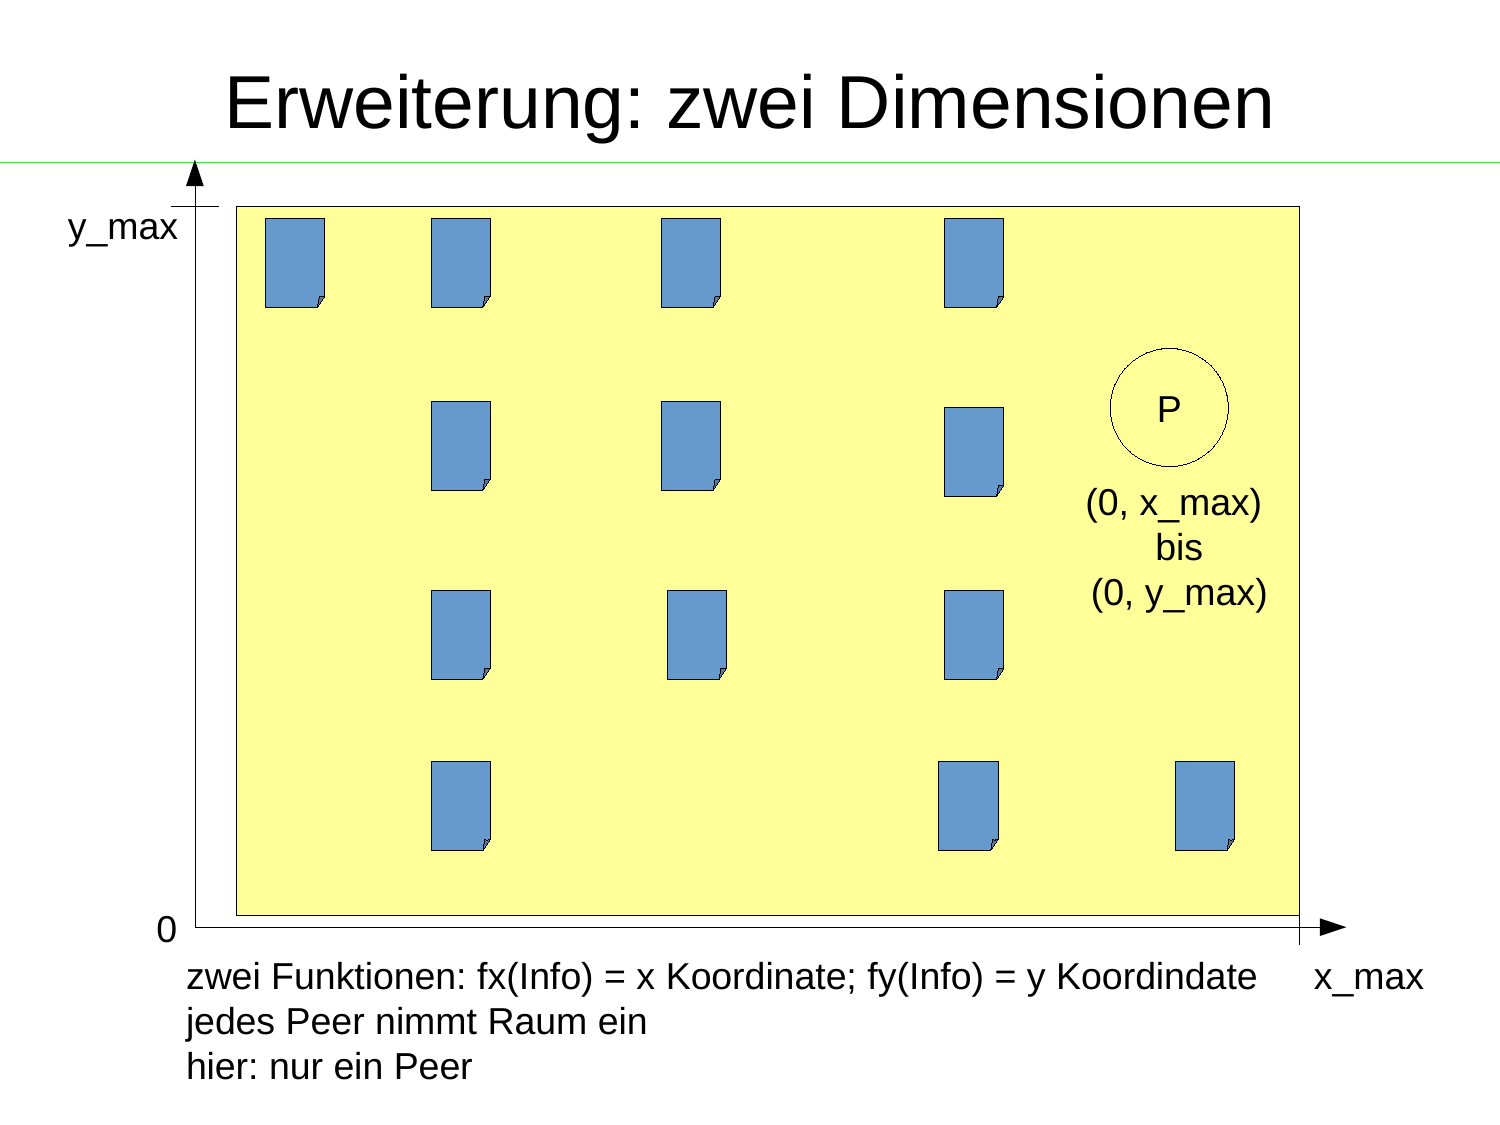

# Erweiterung: zwei Dimensionen
y_max
P
(0, x_max)
bis
(0, y_max)
0
zwei Funktionen: fx(Info) = x Koordinate; fy(Info) = y Koordindate
jedes Peer nimmt Raum ein
hier: nur ein Peer
x_max